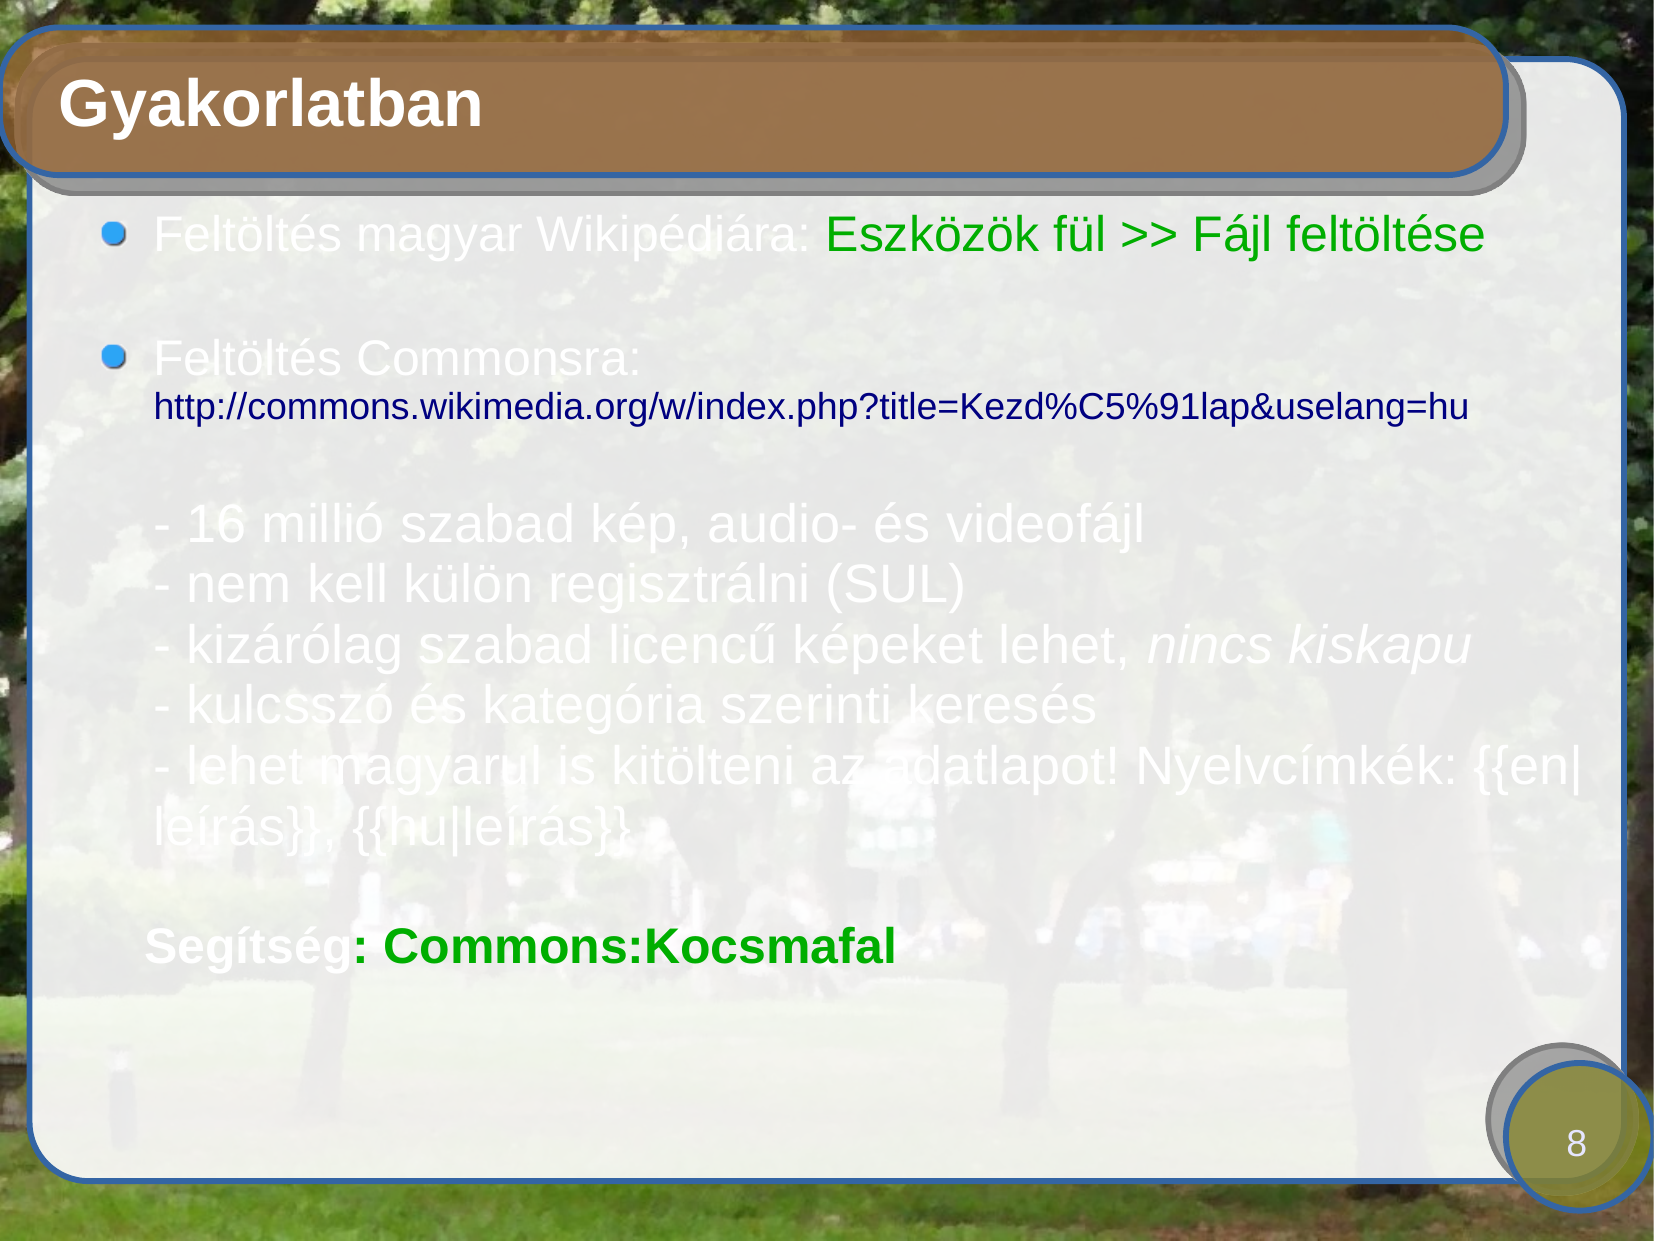

# Gyakorlatban
Feltöltés magyar Wikipédiára: Eszközök fül >> Fájl feltöltése
Feltöltés Commonsra: http://commons.wikimedia.org/w/index.php?title=Kezd%C5%91lap&uselang=hu
- 16 millió szabad kép, audio- és videofájl
- nem kell külön regisztrálni (SUL)
- kizárólag szabad licencű képeket lehet, nincs kiskapu
- kulcsszó és kategória szerinti keresés
- lehet magyarul is kitölteni az adatlapot! Nyelvcímkék: {{en|leírás}}, {{hu|leírás}}
Segítség: Commons:Kocsmafal
8